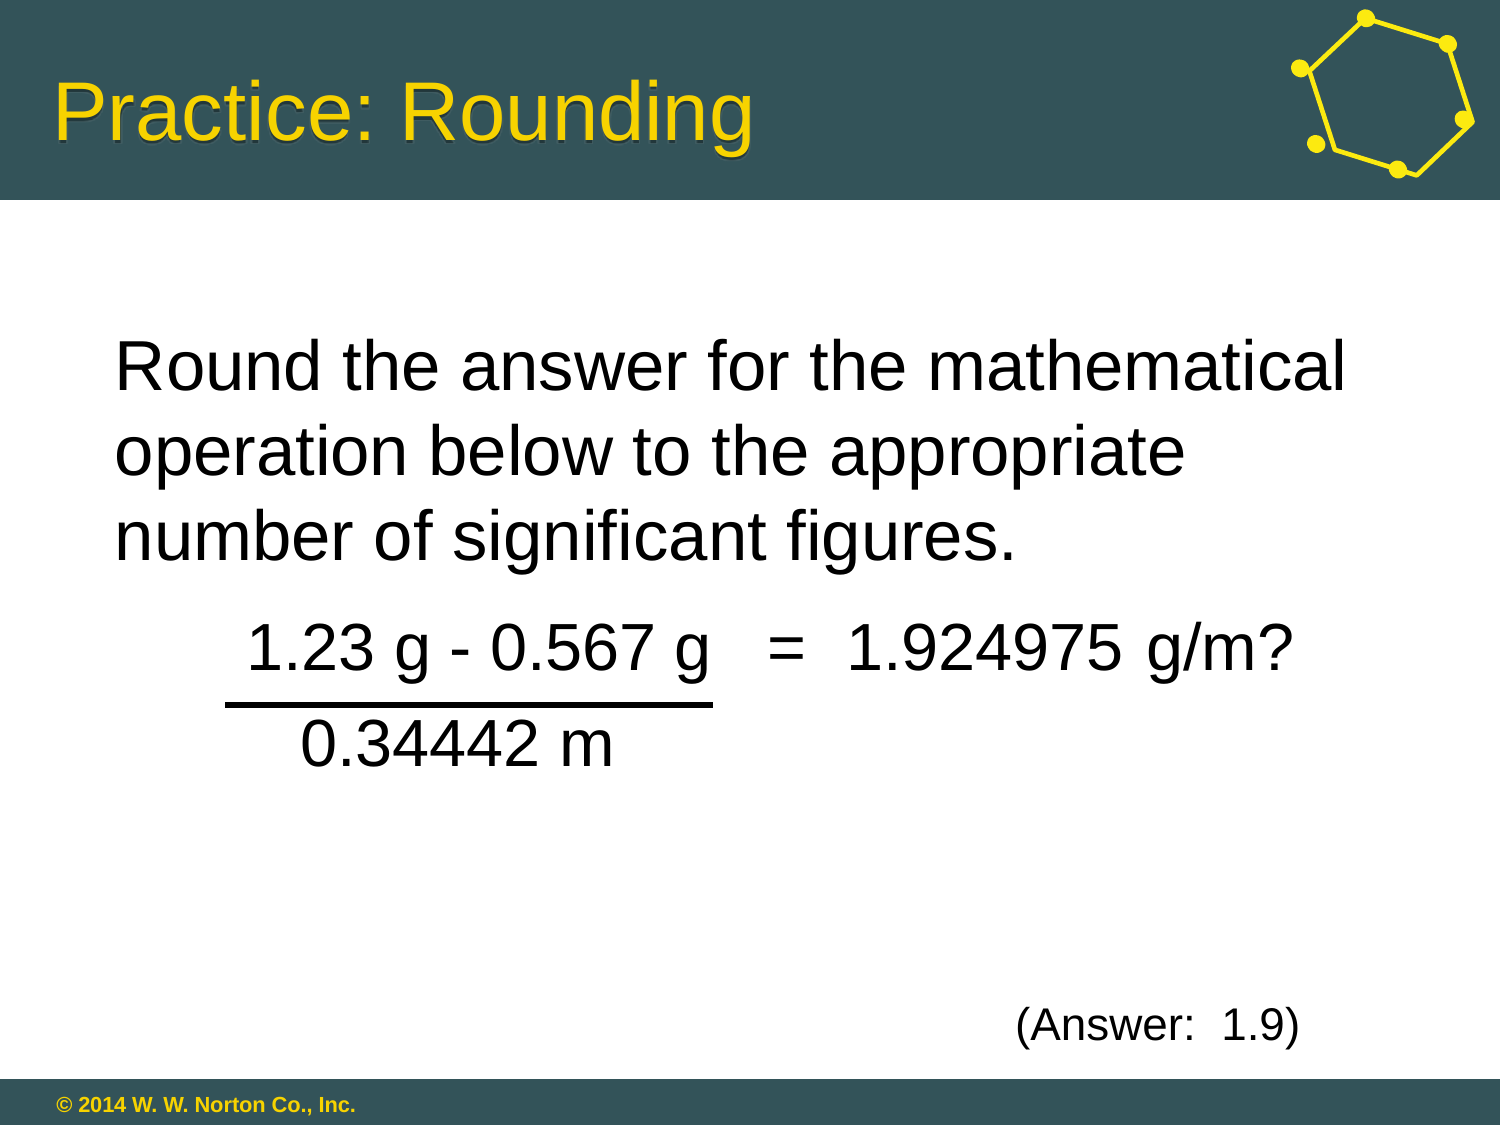

Practice: Rounding
# Round the answer for the mathematical operation below to the appropriate number of significant figures.
		1.23 g - 0.567 g =	1.924975	g/m?		 0.34442 m
(Answer: 1.9)